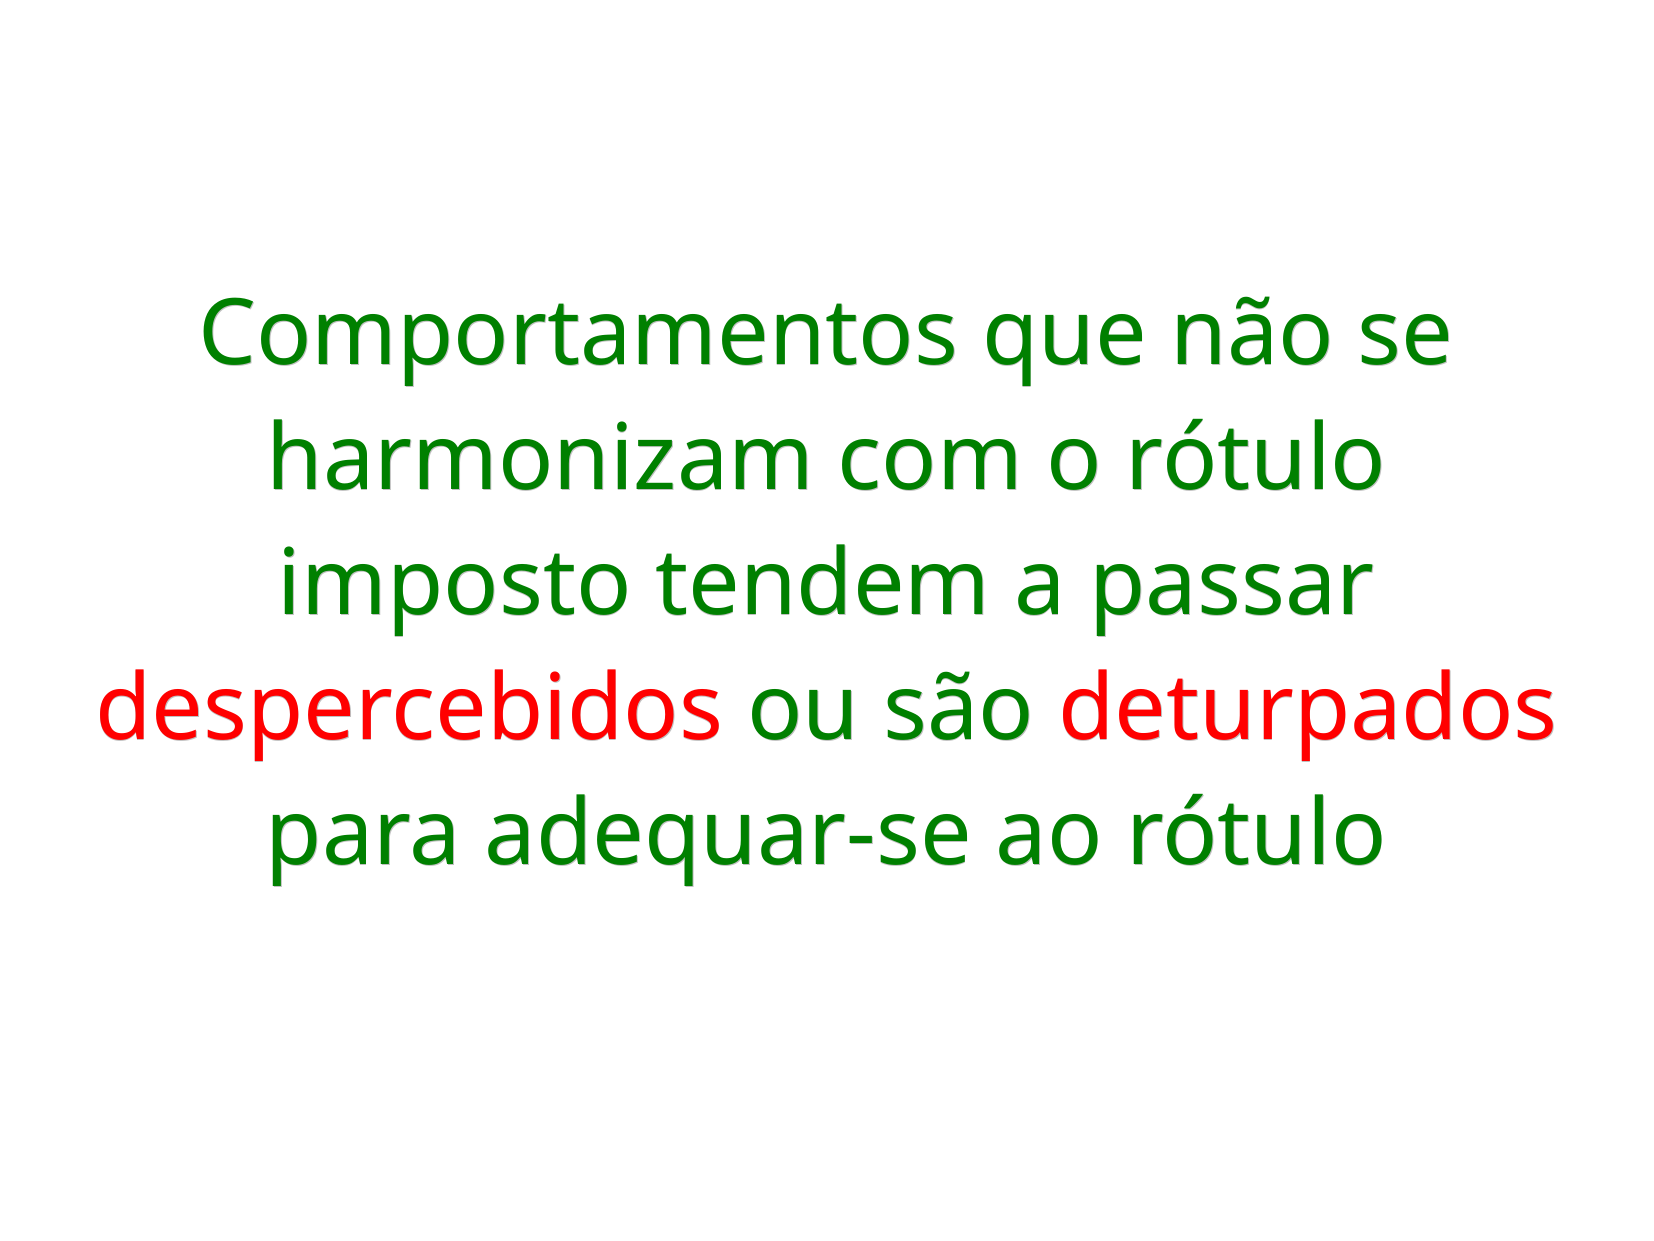

# Comportamentos que não se harmonizam com o rótulo imposto tendem a passar despercebidos ou são deturpados para adequar-se ao rótulo